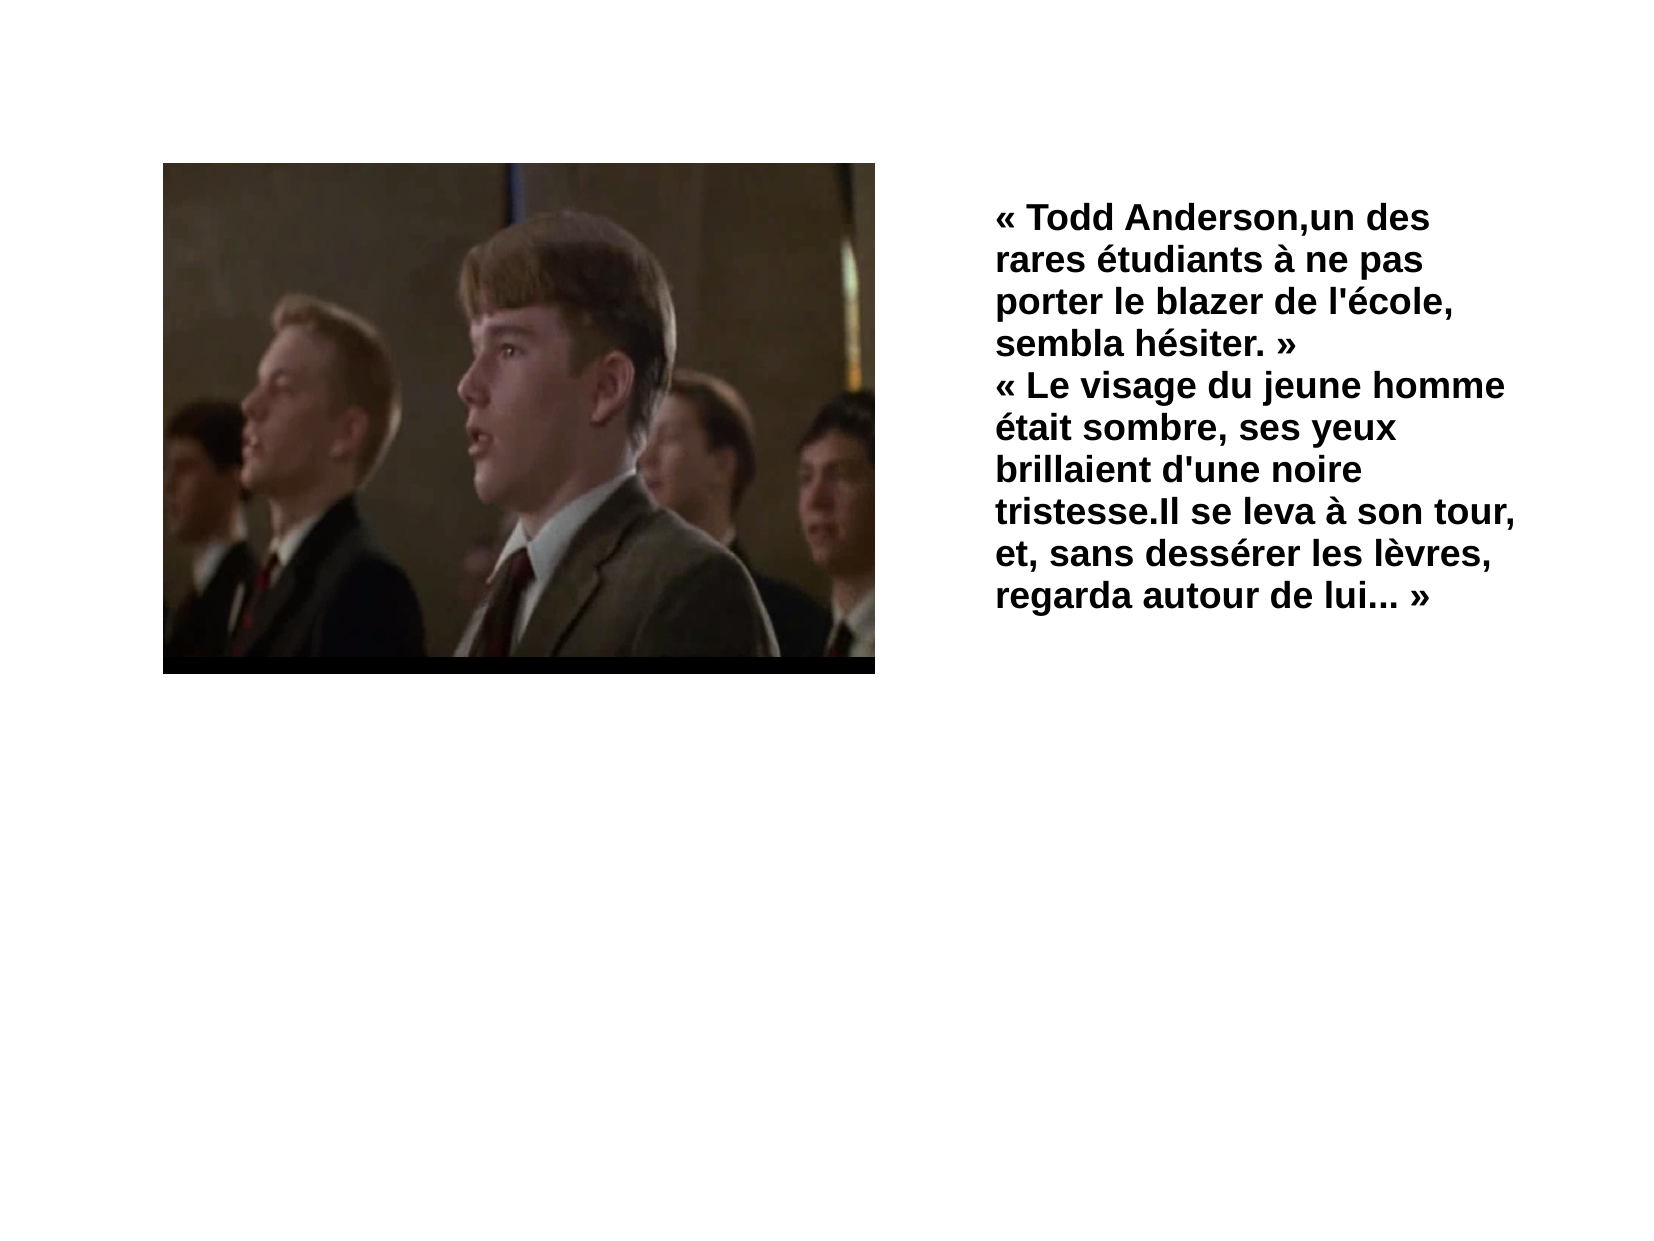

« Todd Anderson,un des rares étudiants à ne pas porter le blazer de l'école, sembla hésiter. »
« Le visage du jeune homme était sombre, ses yeux brillaient d'une noire tristesse.Il se leva à son tour, et, sans dessérer les lèvres, regarda autour de lui... »